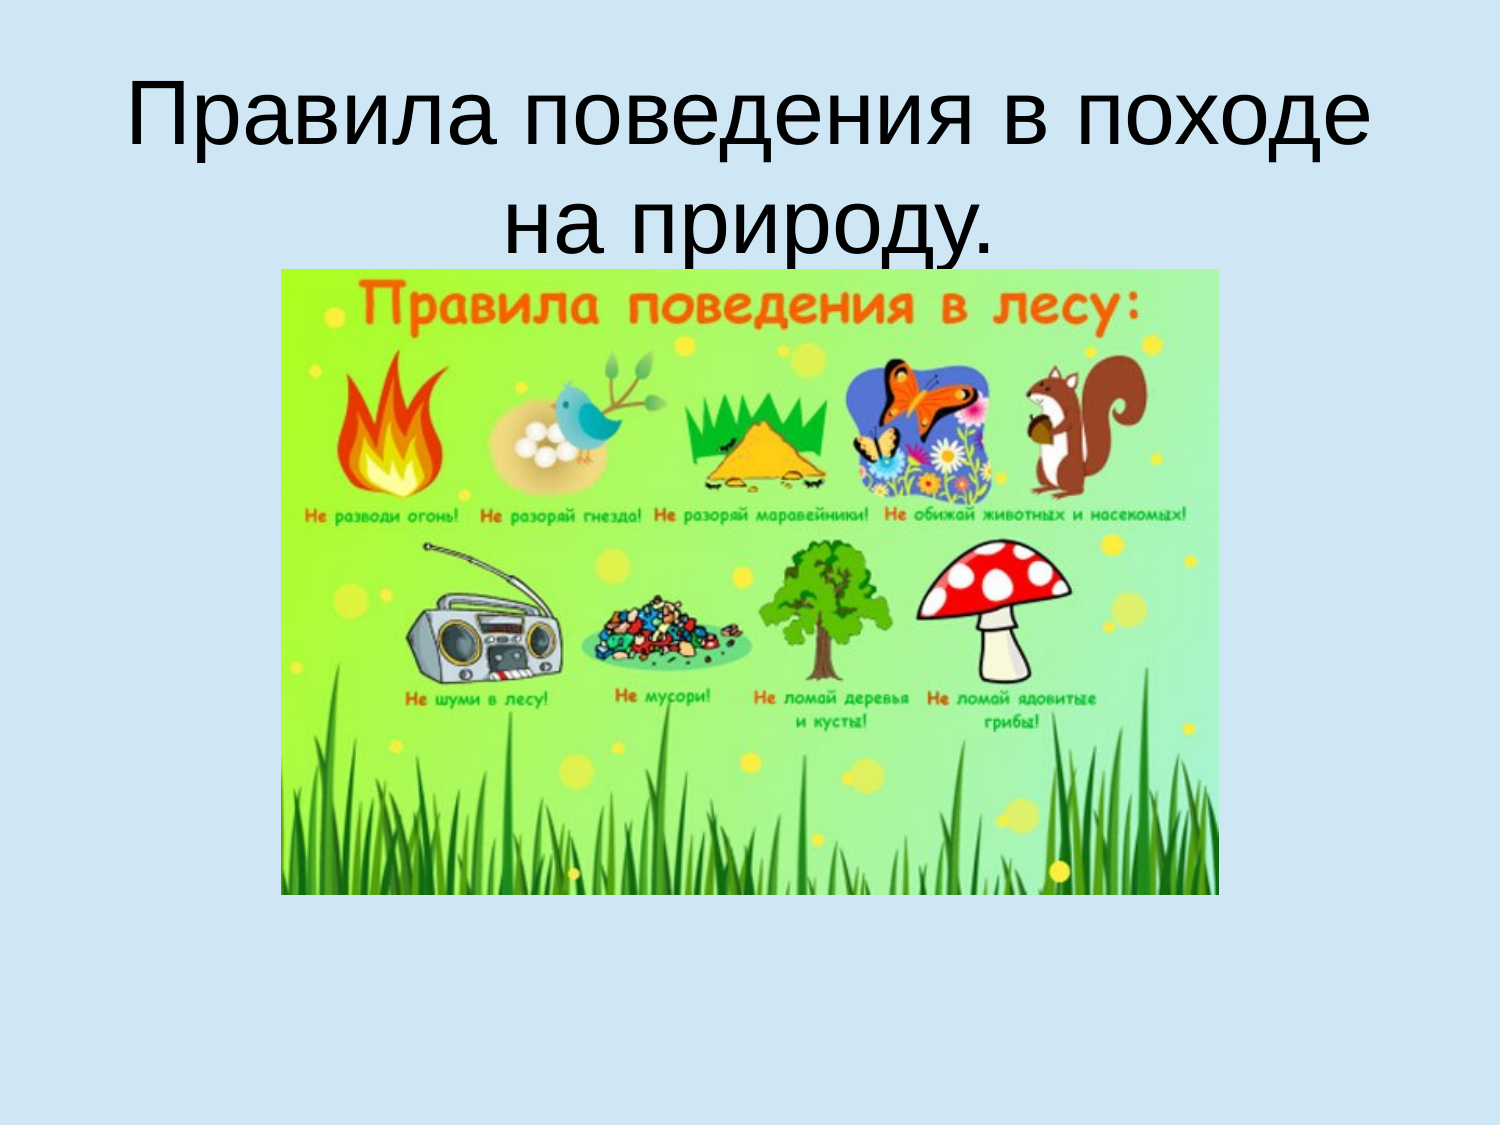

# Правила поведения в походе на природу.